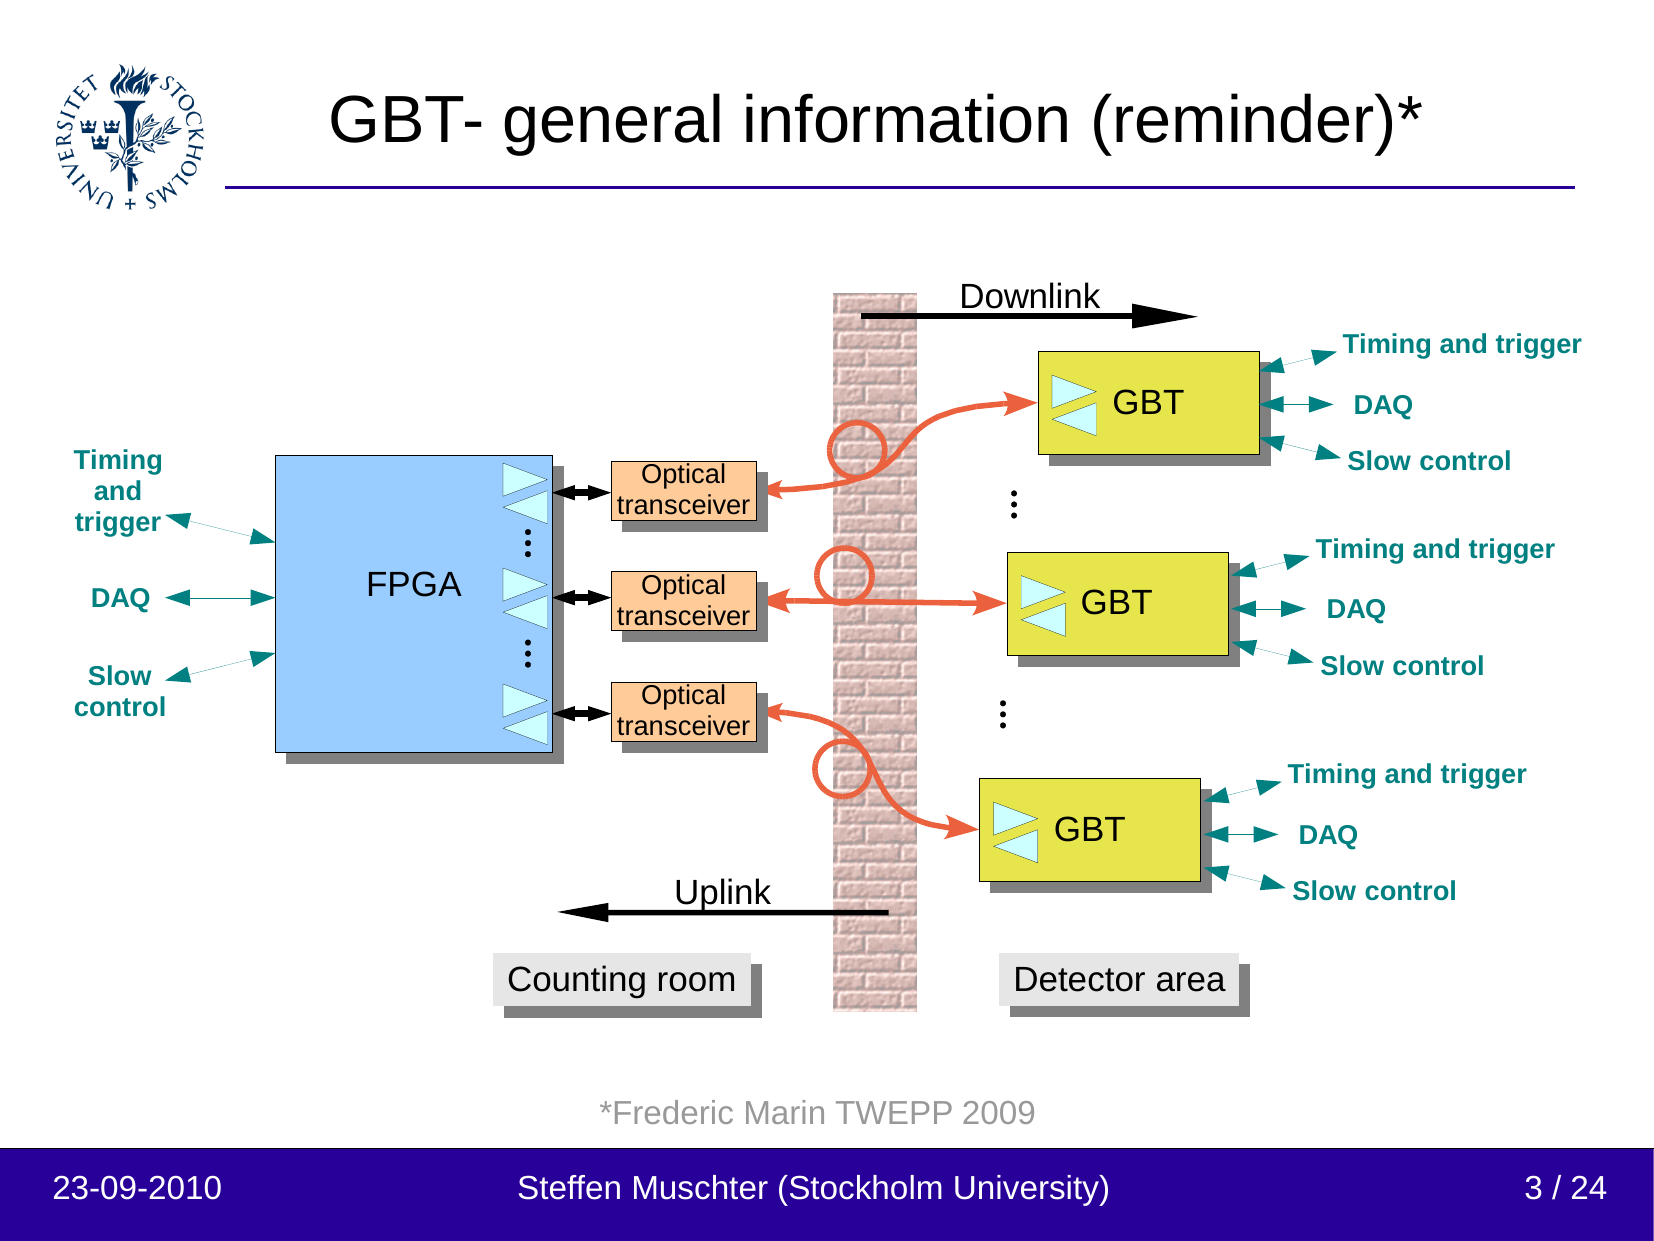

GBT- general information (reminder)*
*Frederic Marin TWEPP 2009
3 / 24